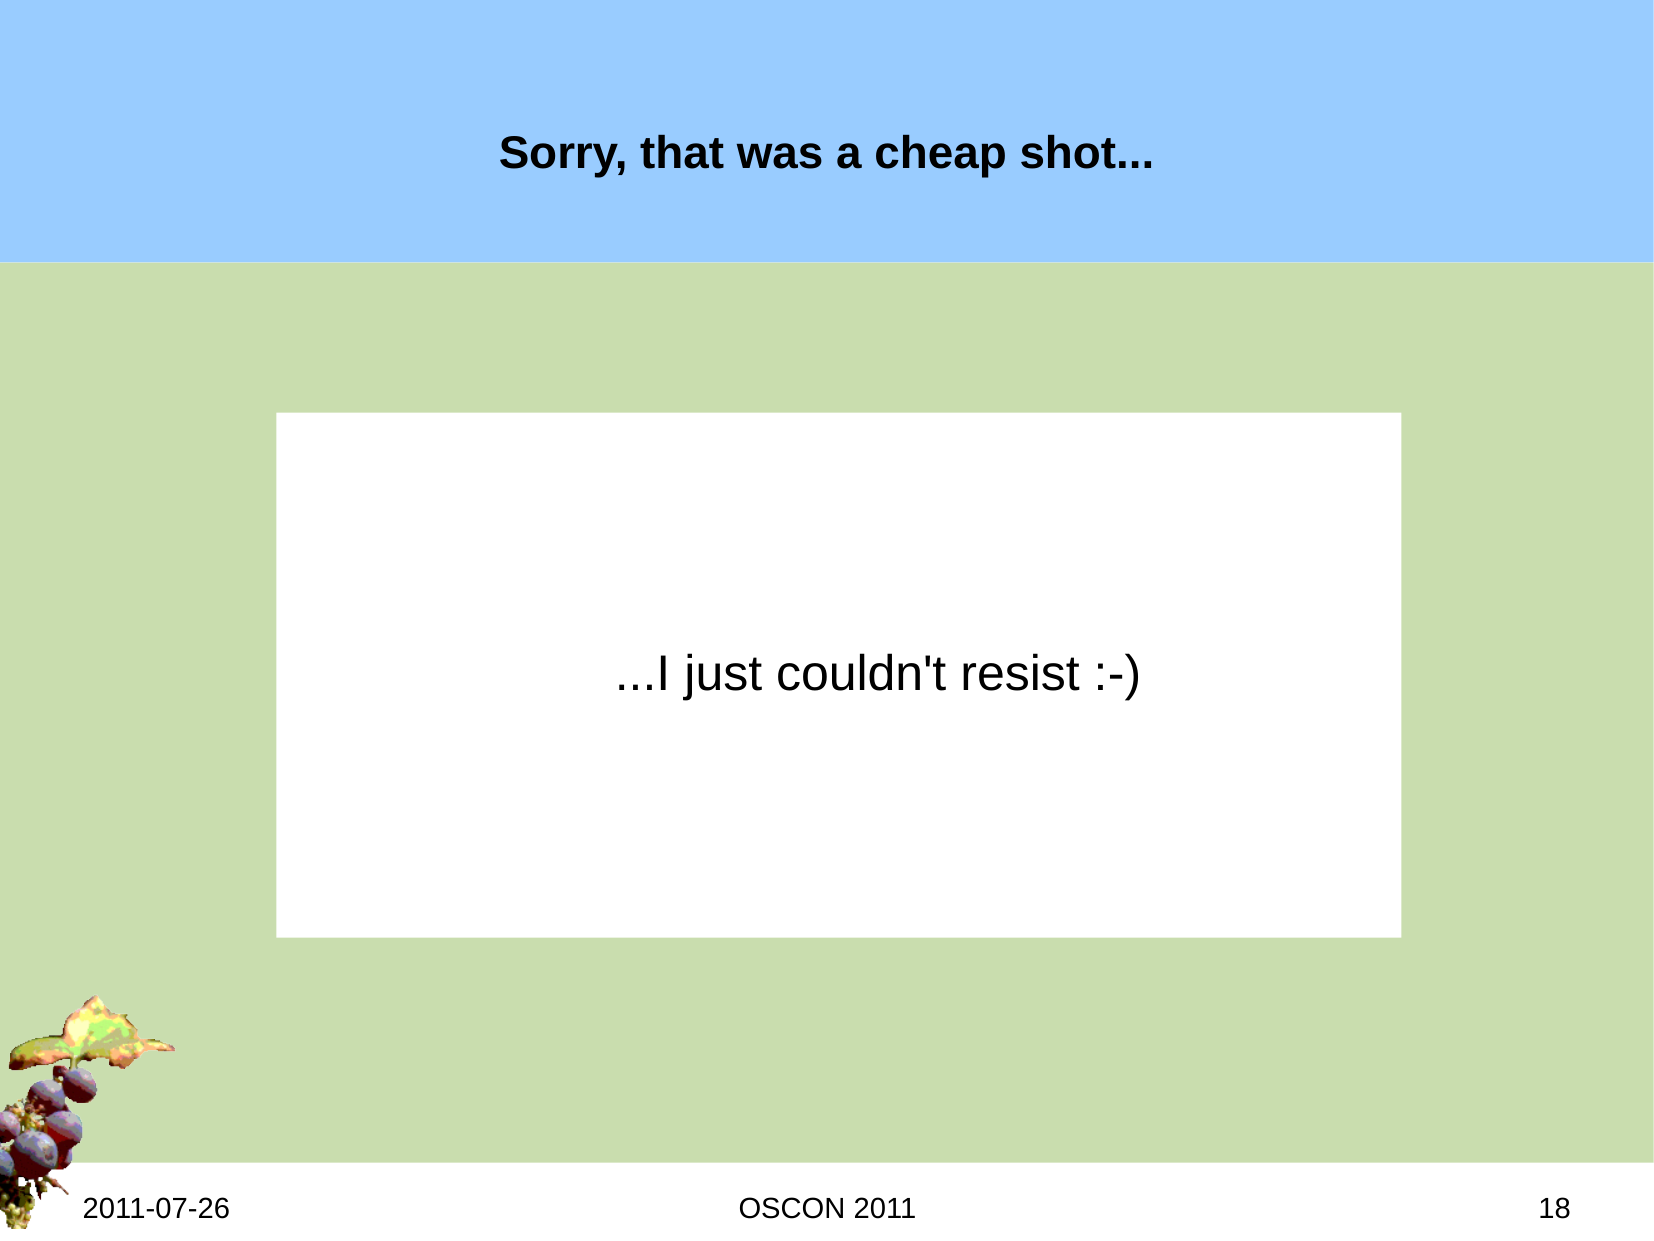

# Sorry, that was a cheap shot...
...I just couldn't resist :-)
2011-07-26
OSCON 2011
18